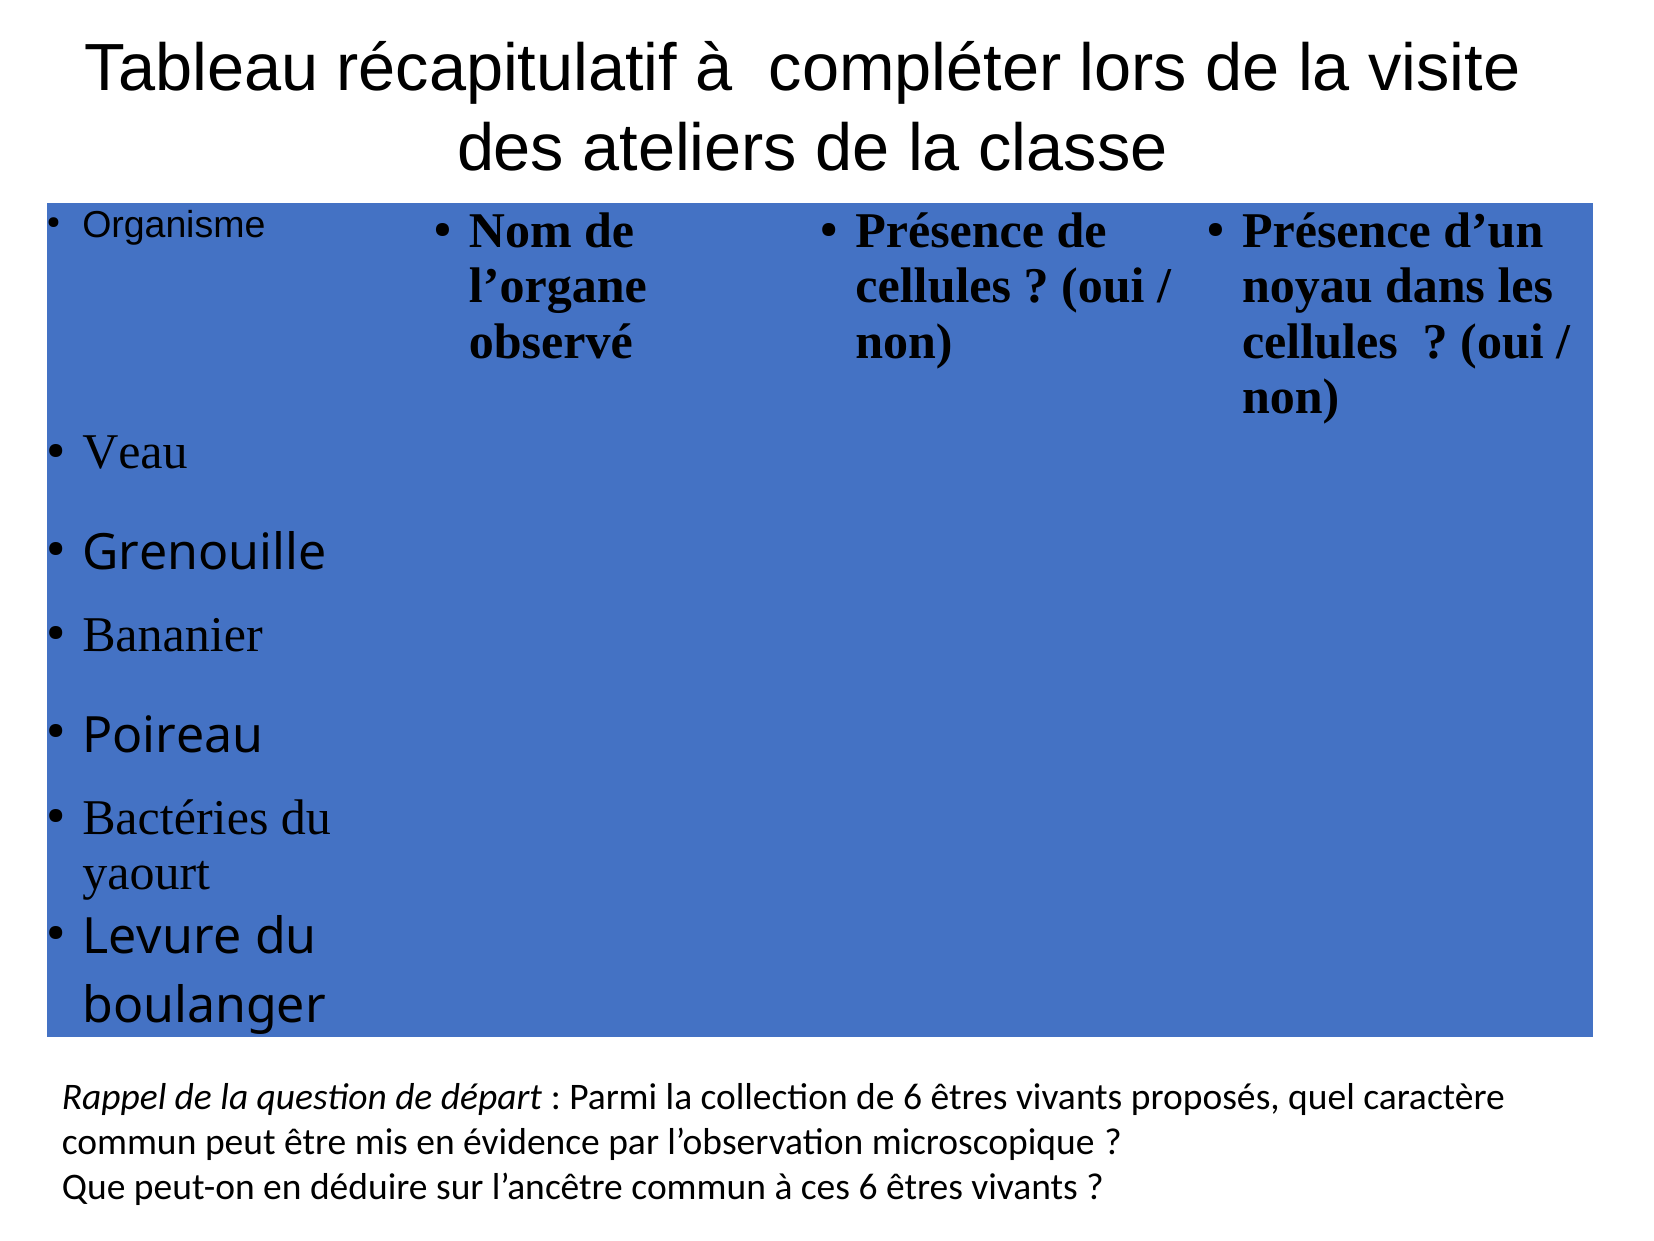

# Tableau récapitulatif à compléter lors de la visite des ateliers de la classe
| Organisme | Nom de l’organe observé | Présence de cellules ? (oui / non) | Présence d’un noyau dans les cellules ? (oui / non) |
| --- | --- | --- | --- |
| Veau | | | |
| Grenouille | | | |
| Bananier | | | |
| Poireau | | | |
| Bactéries du yaourt | | | |
| Levure du boulanger | | | |
Rappel de la question de départ : Parmi la collection de 6 êtres vivants proposés, quel caractère commun peut être mis en évidence par l’observation microscopique ?
Que peut-on en déduire sur l’ancêtre commun à ces 6 êtres vivants ?